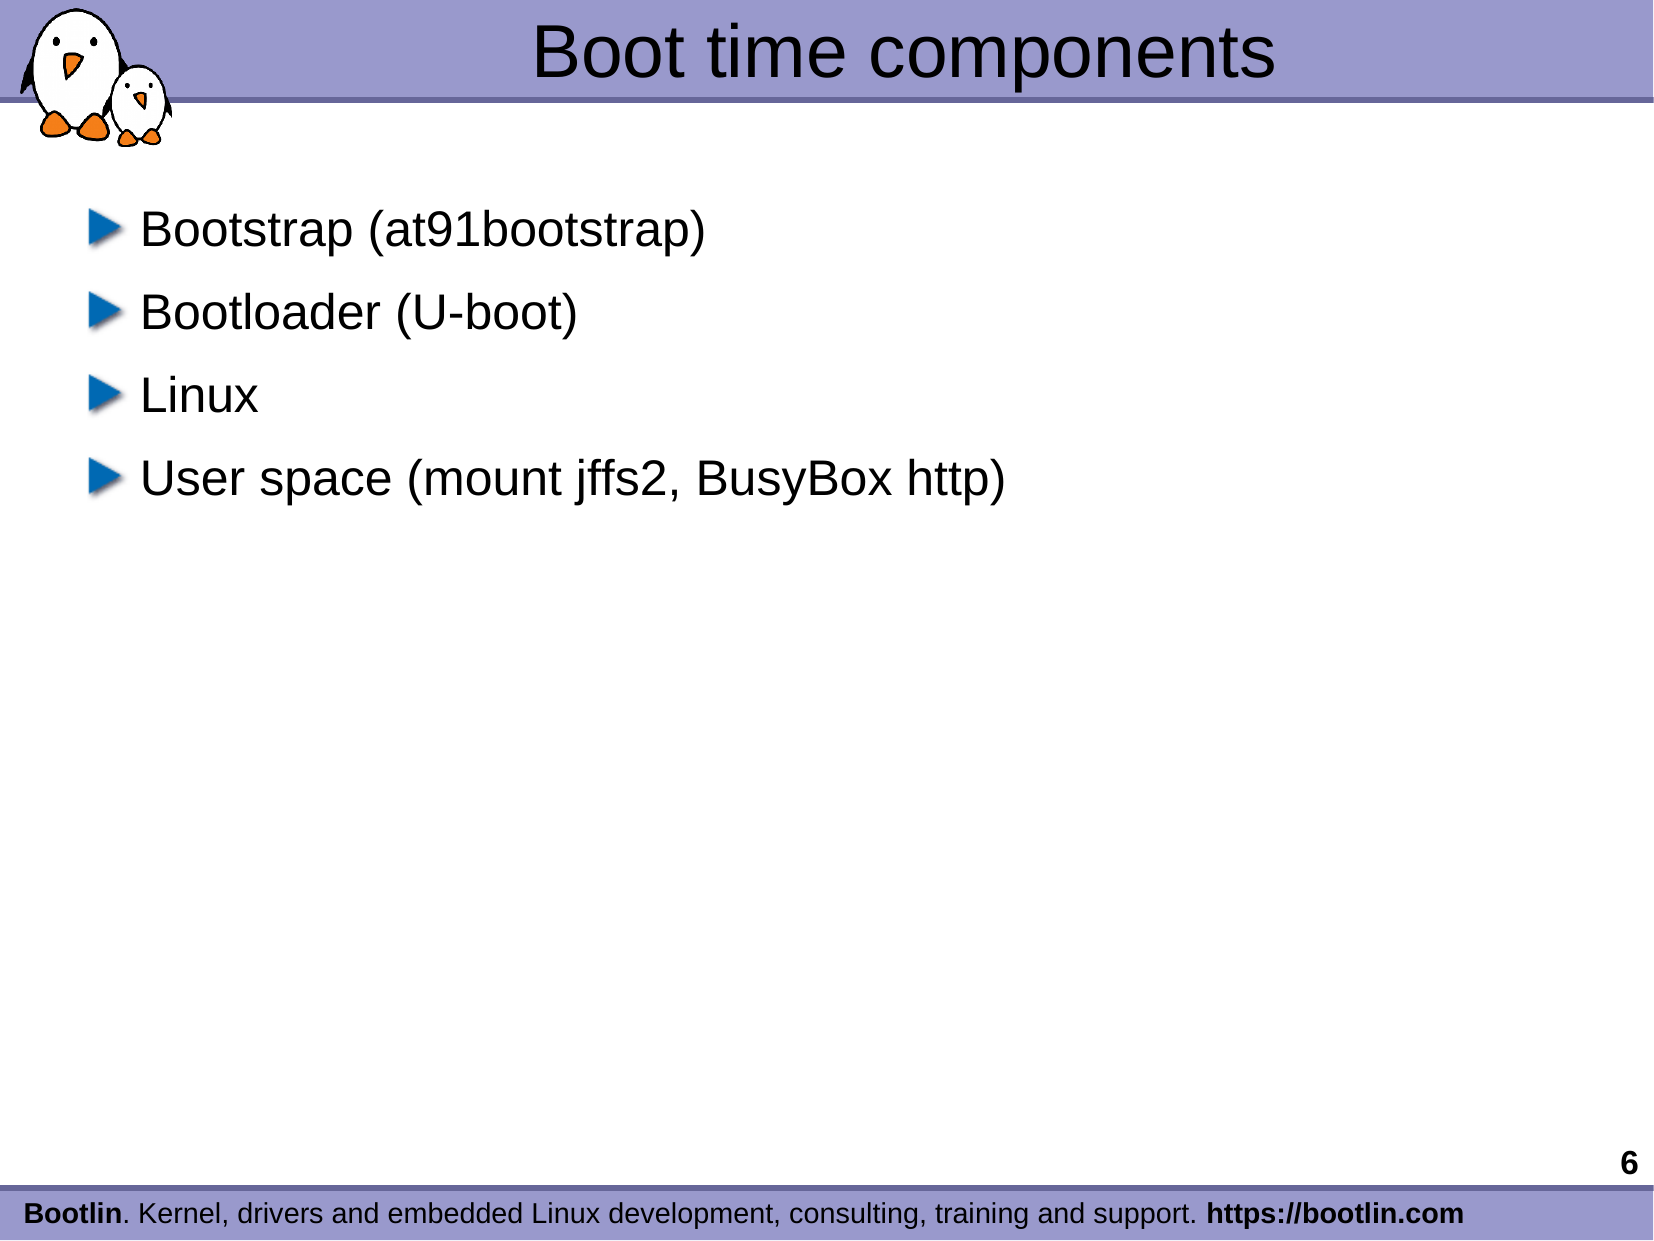

# Boot time components
Bootstrap (at91bootstrap)
Bootloader (U-boot)
Linux
User space (mount jffs2, BusyBox http)